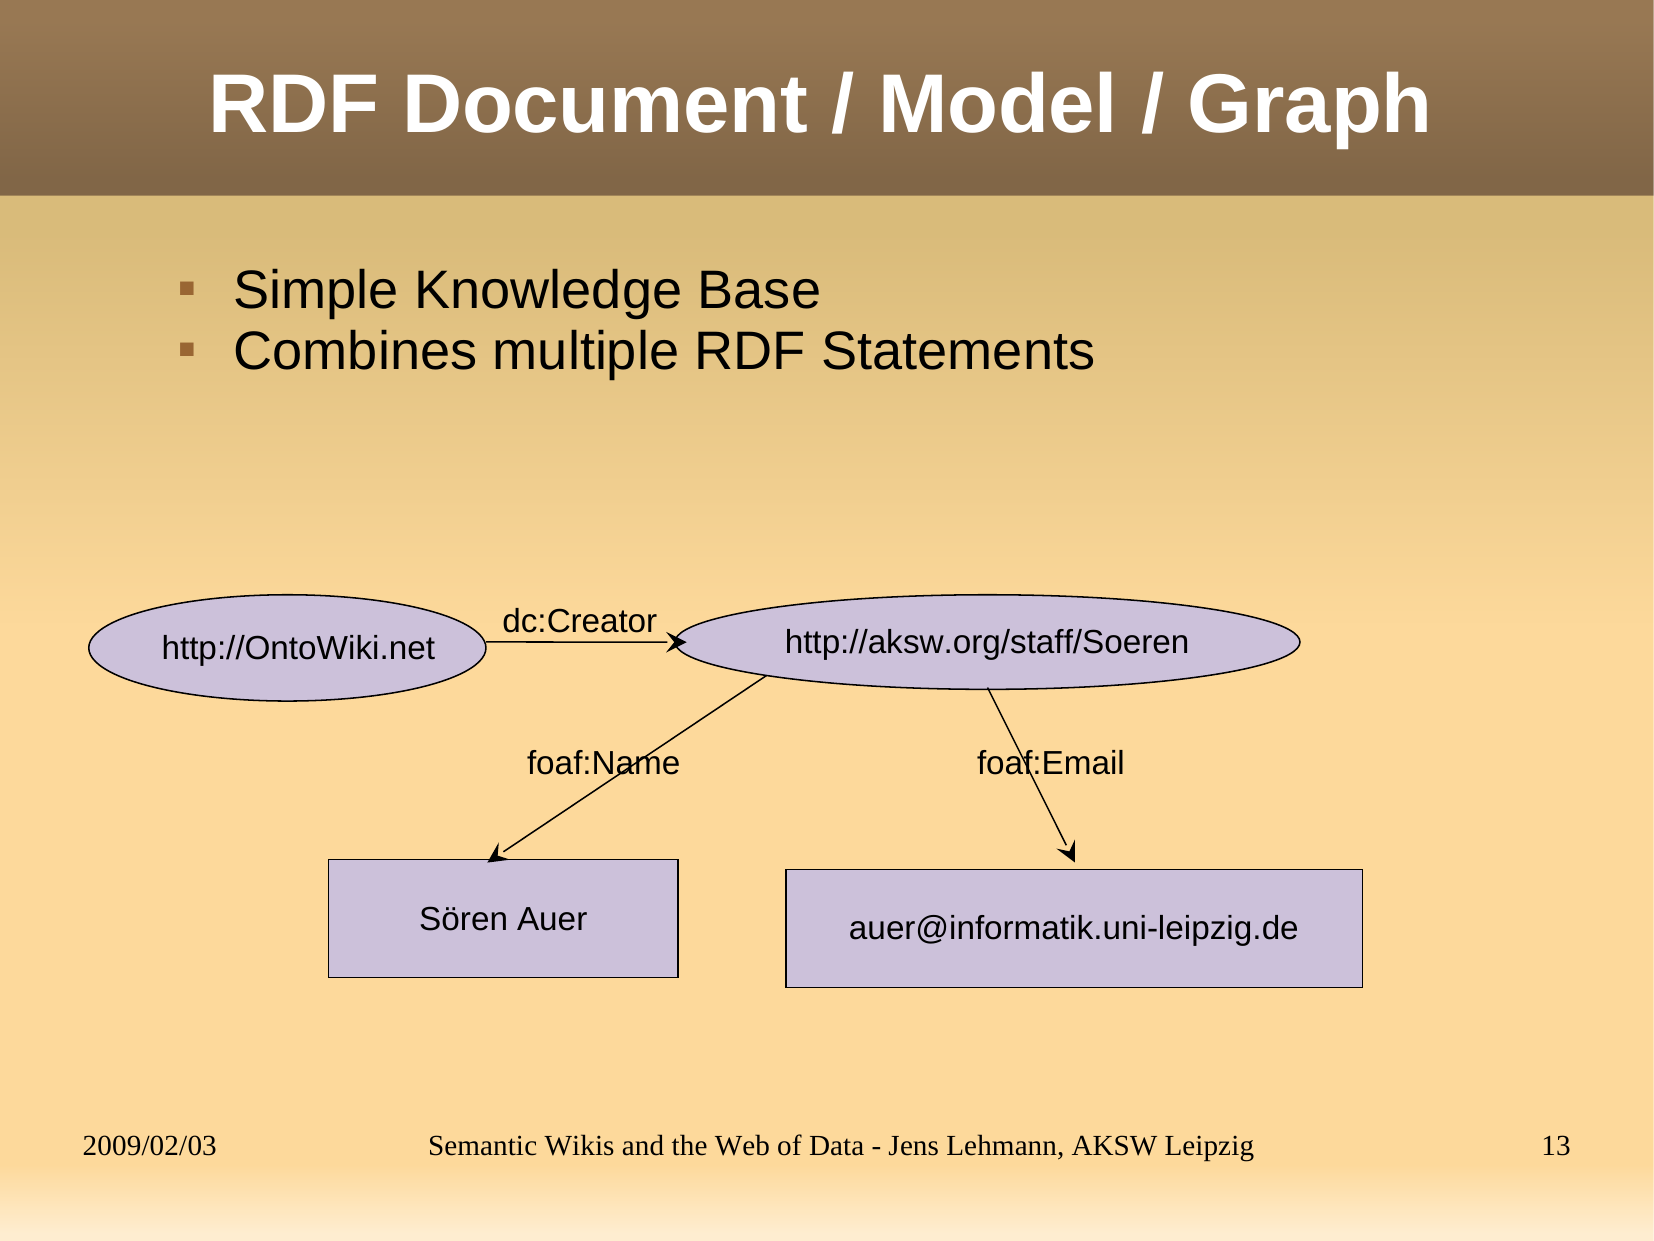

# RDF Document / Model / Graph
Simple Knowledge Base
Combines multiple RDF Statements
http://OntoWiki.net
dc:Creator
http://aksw.org/staff/Soeren
foaf:Name
foaf:Email
Sören Auer
auer@informatik.uni-leipzig.de
2009/02/03
Semantic Wikis and the Web of Data - Jens Lehmann, AKSW Leipzig
13